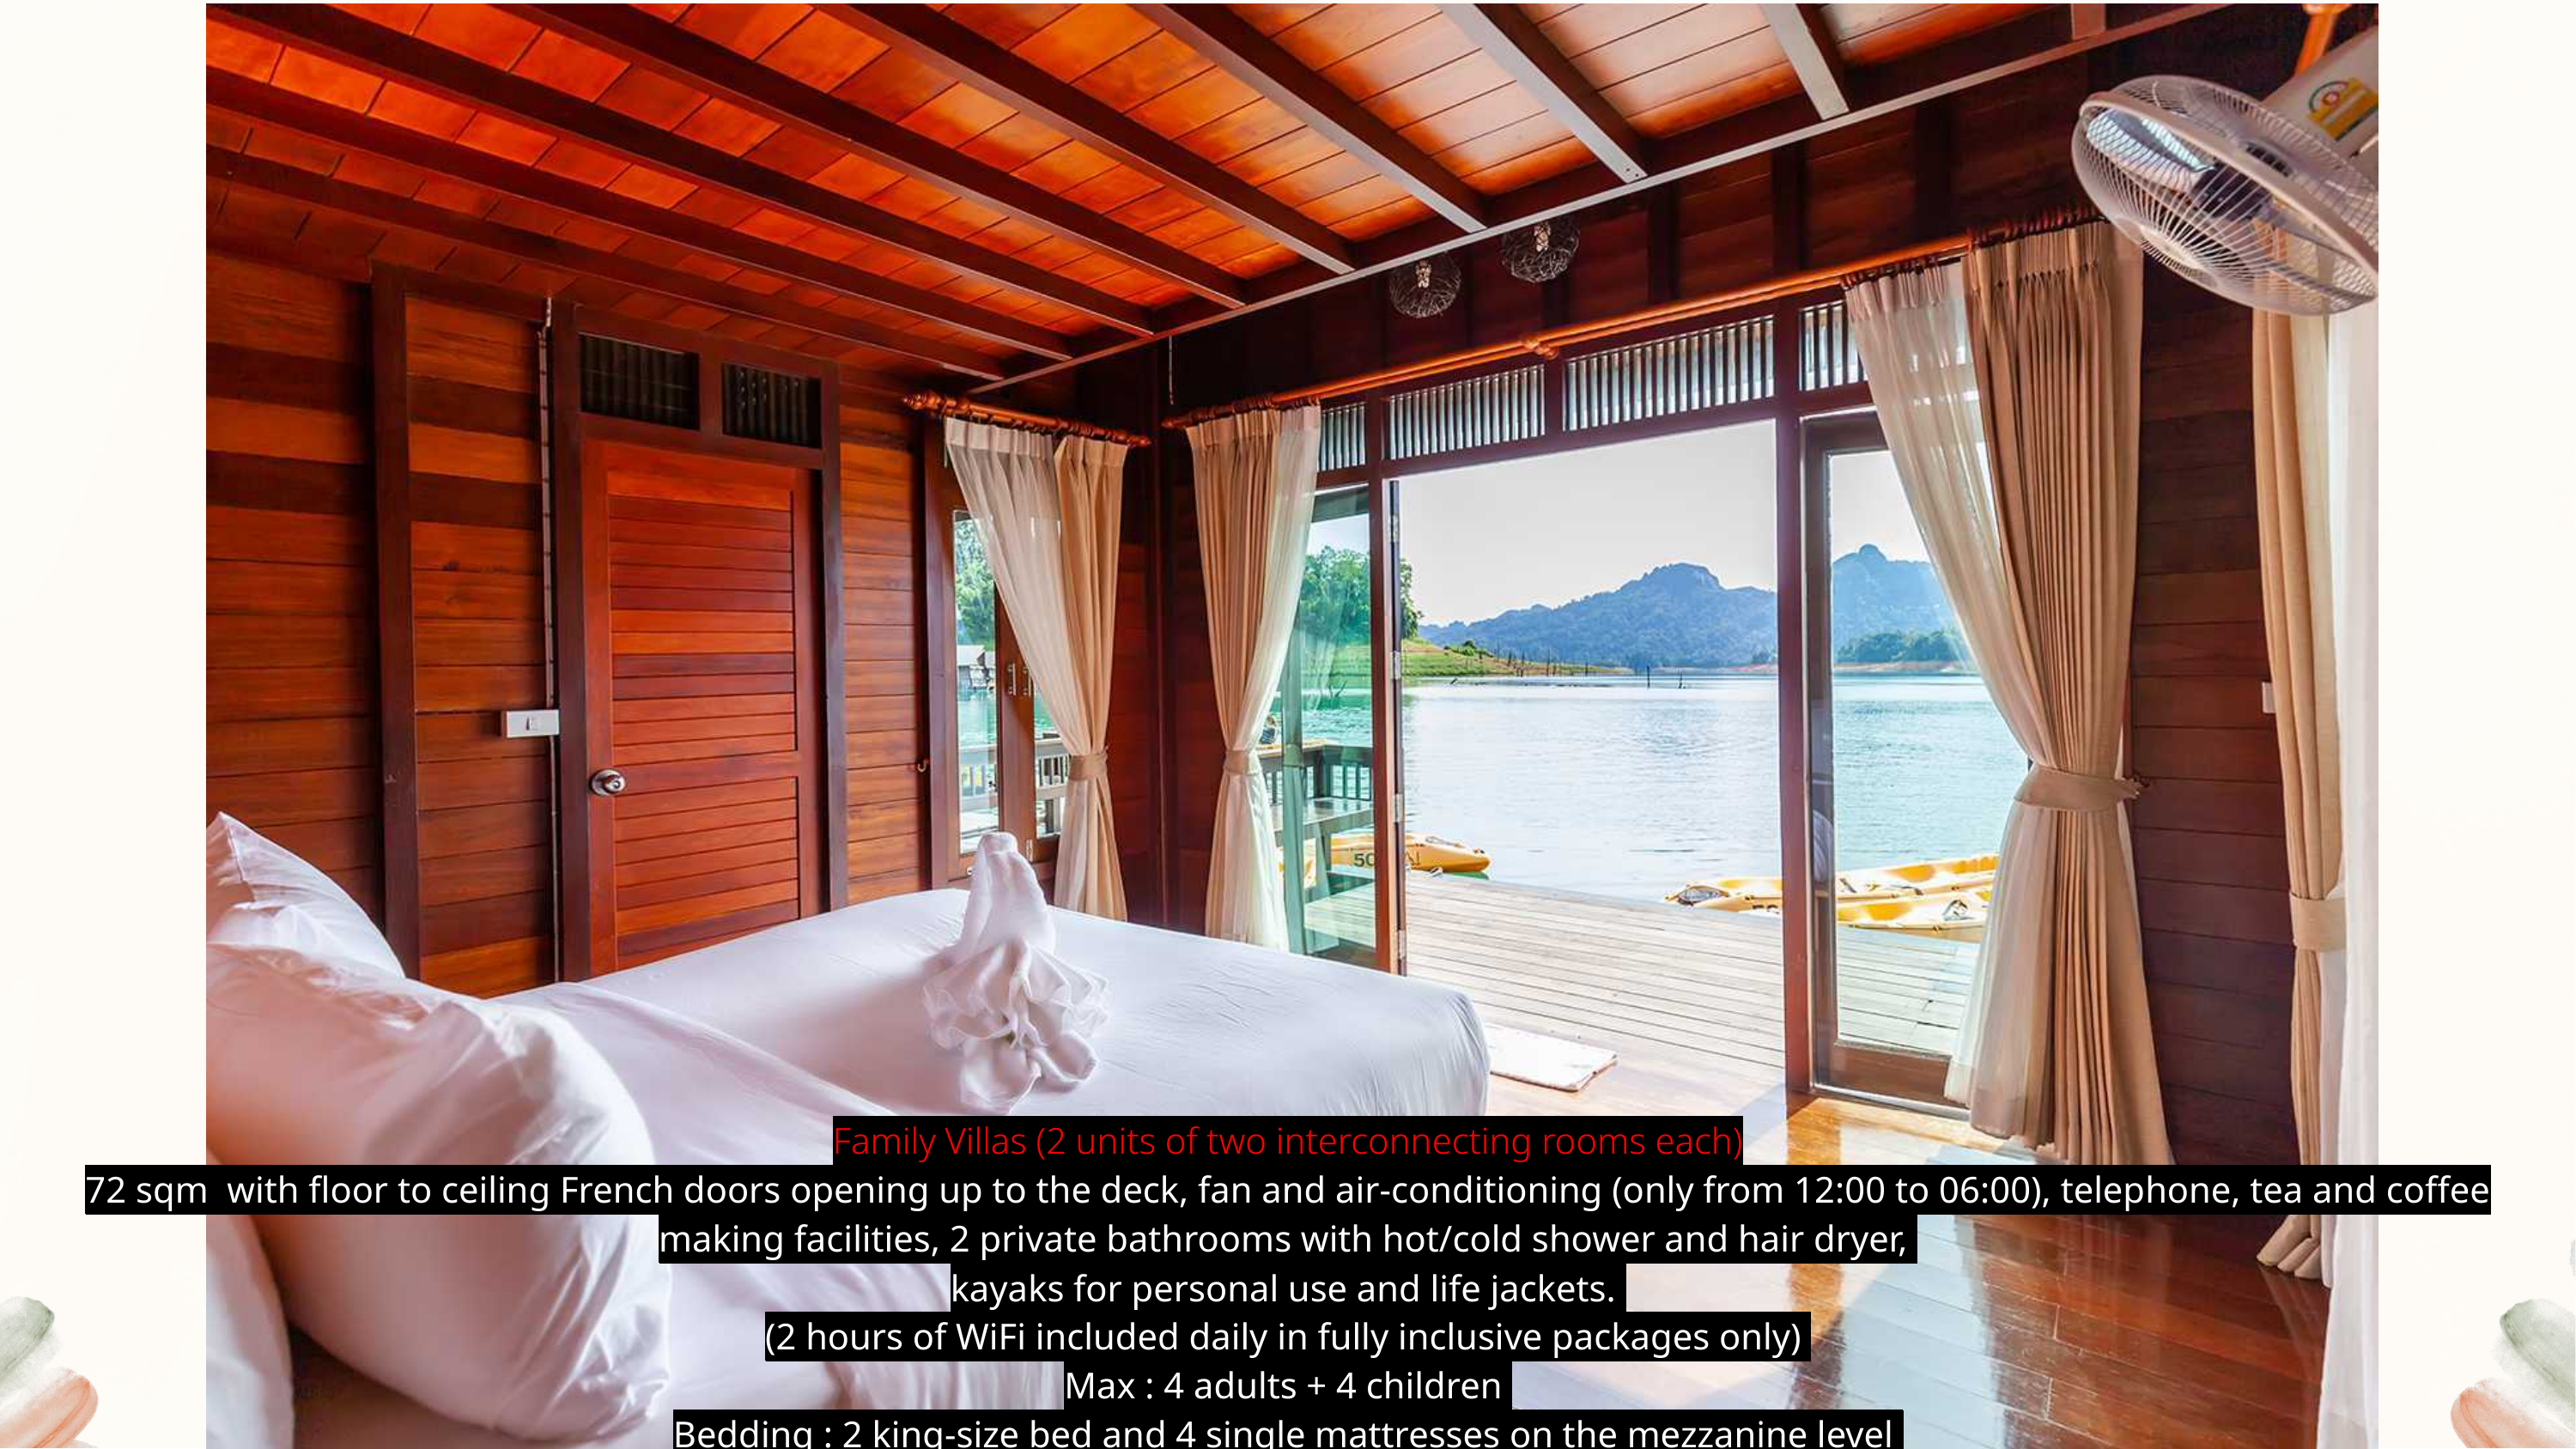

Family Villas (2 units of two interconnecting rooms each)
72 sqm with floor to ceiling French doors opening up to the deck, fan and air-conditioning (only from 12:00 to 06:00), telephone, tea and coffee making facilities, 2 private bathrooms with hot/cold shower and hair dryer,
kayaks for personal use and life jackets.
(2 hours of WiFi included daily in fully inclusive packages only)
Max : 4 adults + 4 children
Bedding : 2 king-size bed and 4 single mattresses on the mezzanine level
View: Lake
Perfect for large families!